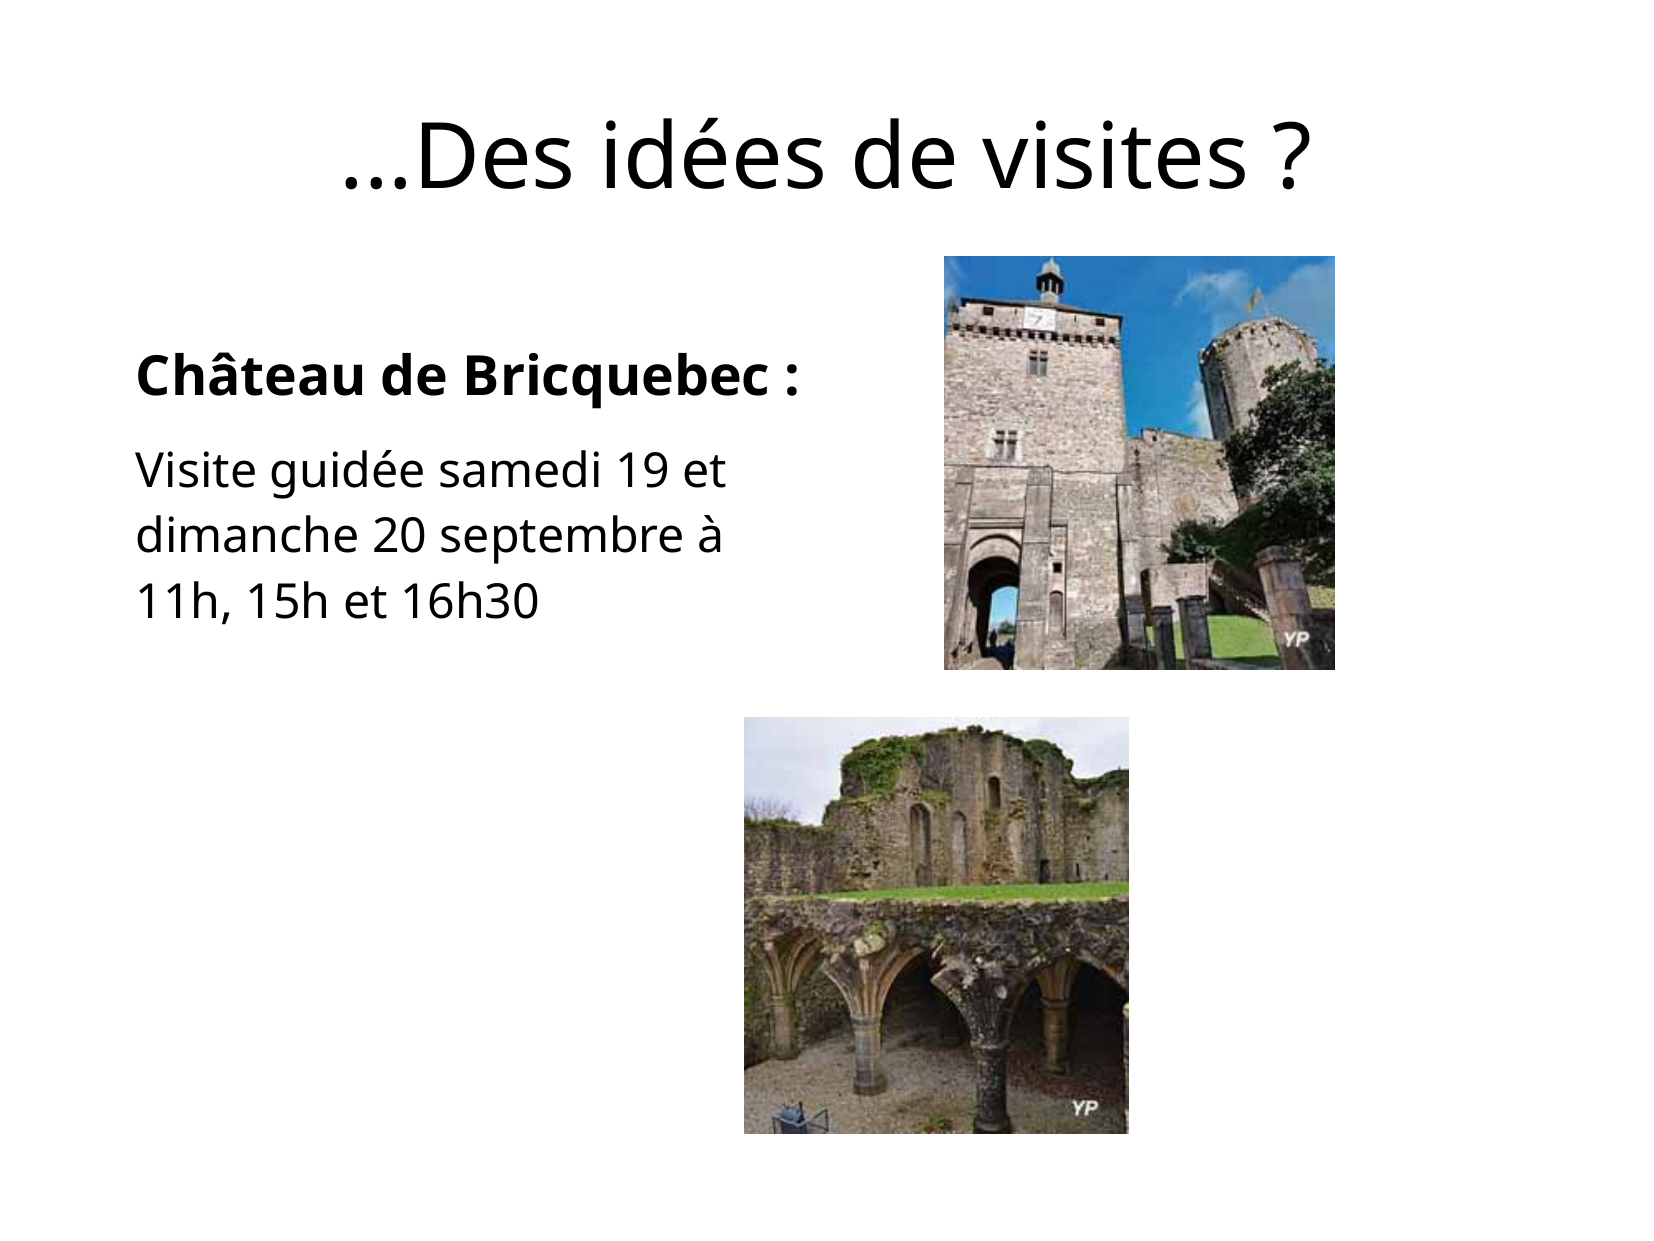

# ...Des idées de visites ?
Château de Bricquebec :
Visite guidée samedi 19 et dimanche 20 septembre à 11h, 15h et 16h30